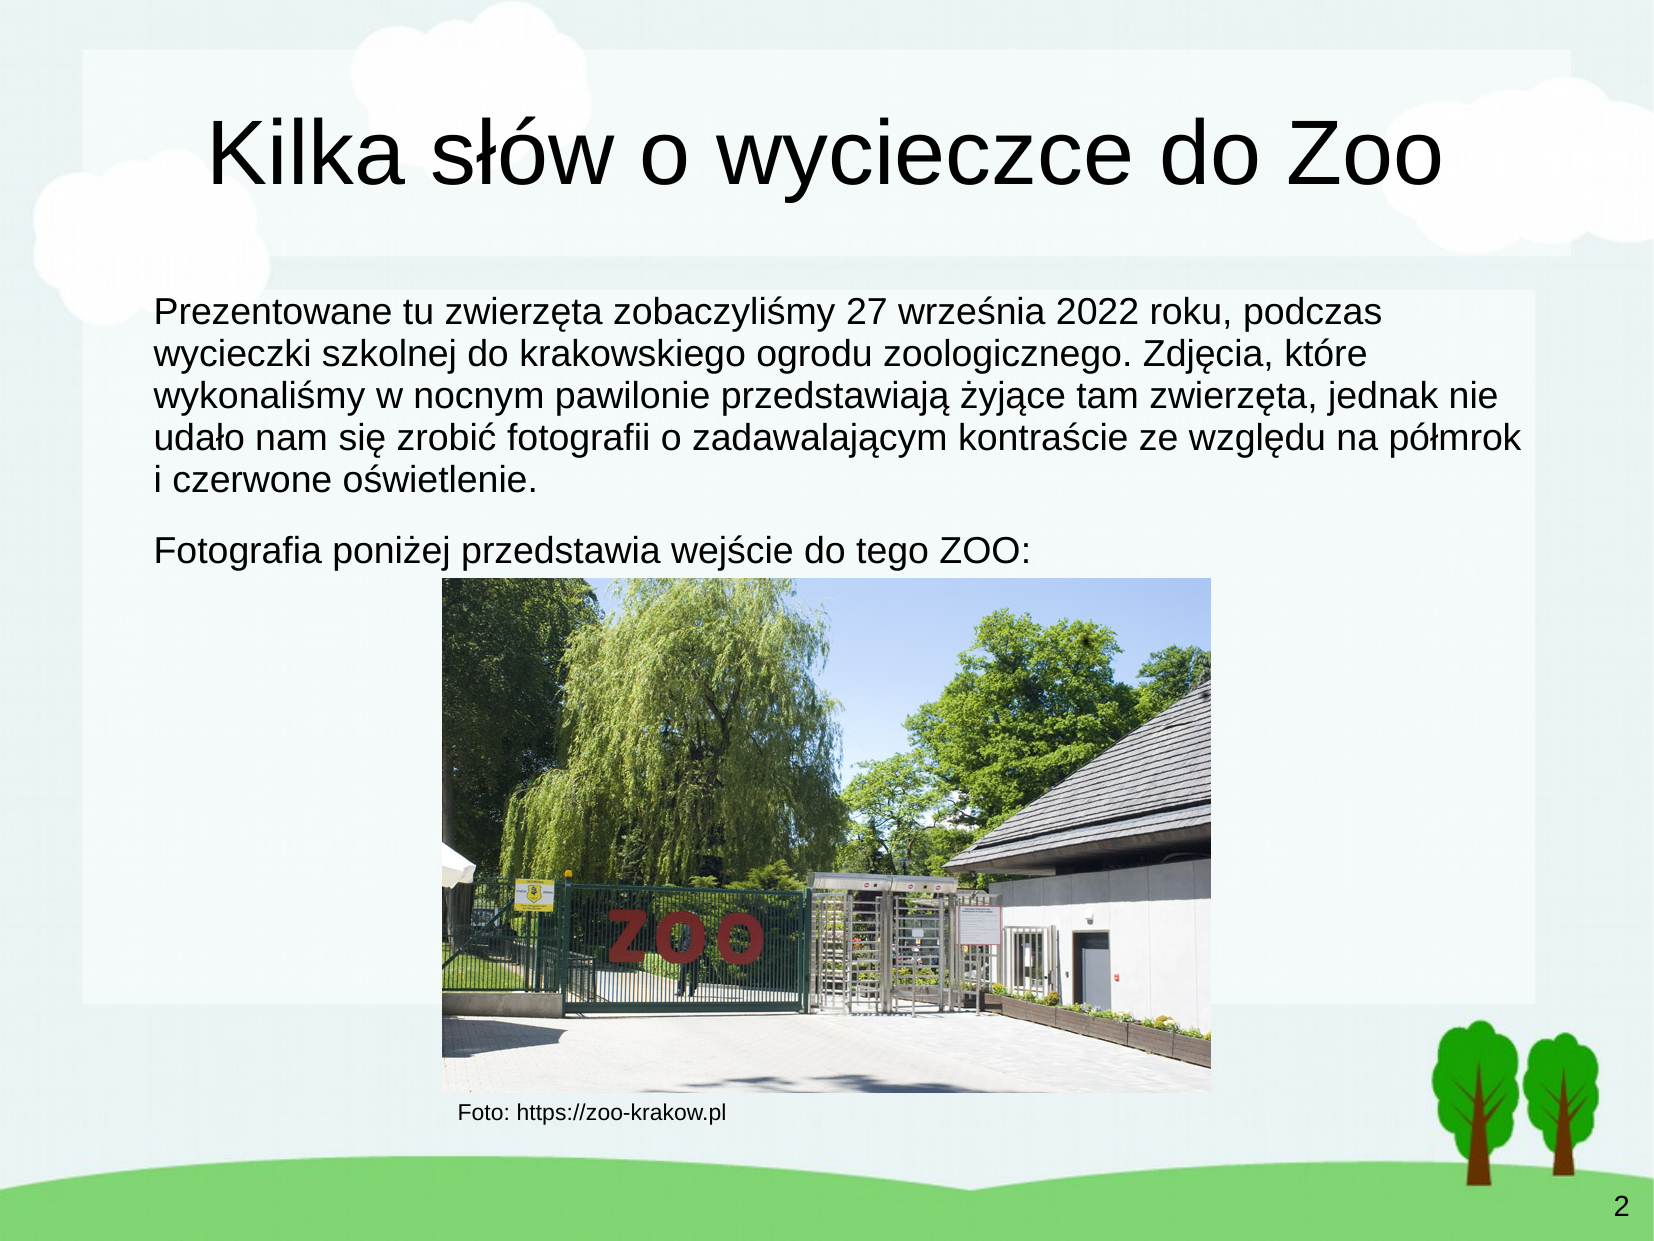

# Kilka słów o wycieczce do Zoo
Prezentowane tu zwierzęta zobaczyliśmy 27 września 2022 roku, podczas wycieczki szkolnej do krakowskiego ogrodu zoologicznego. Zdjęcia, które wykonaliśmy w nocnym pawilonie przedstawiają żyjące tam zwierzęta, jednak nie udało nam się zrobić fotografii o zadawalającym kontraście ze względu na półmrok i czerwone oświetlenie.
Fotografia poniżej przedstawia wejście do tego ZOO:
Foto: https://zoo-krakow.pl
2